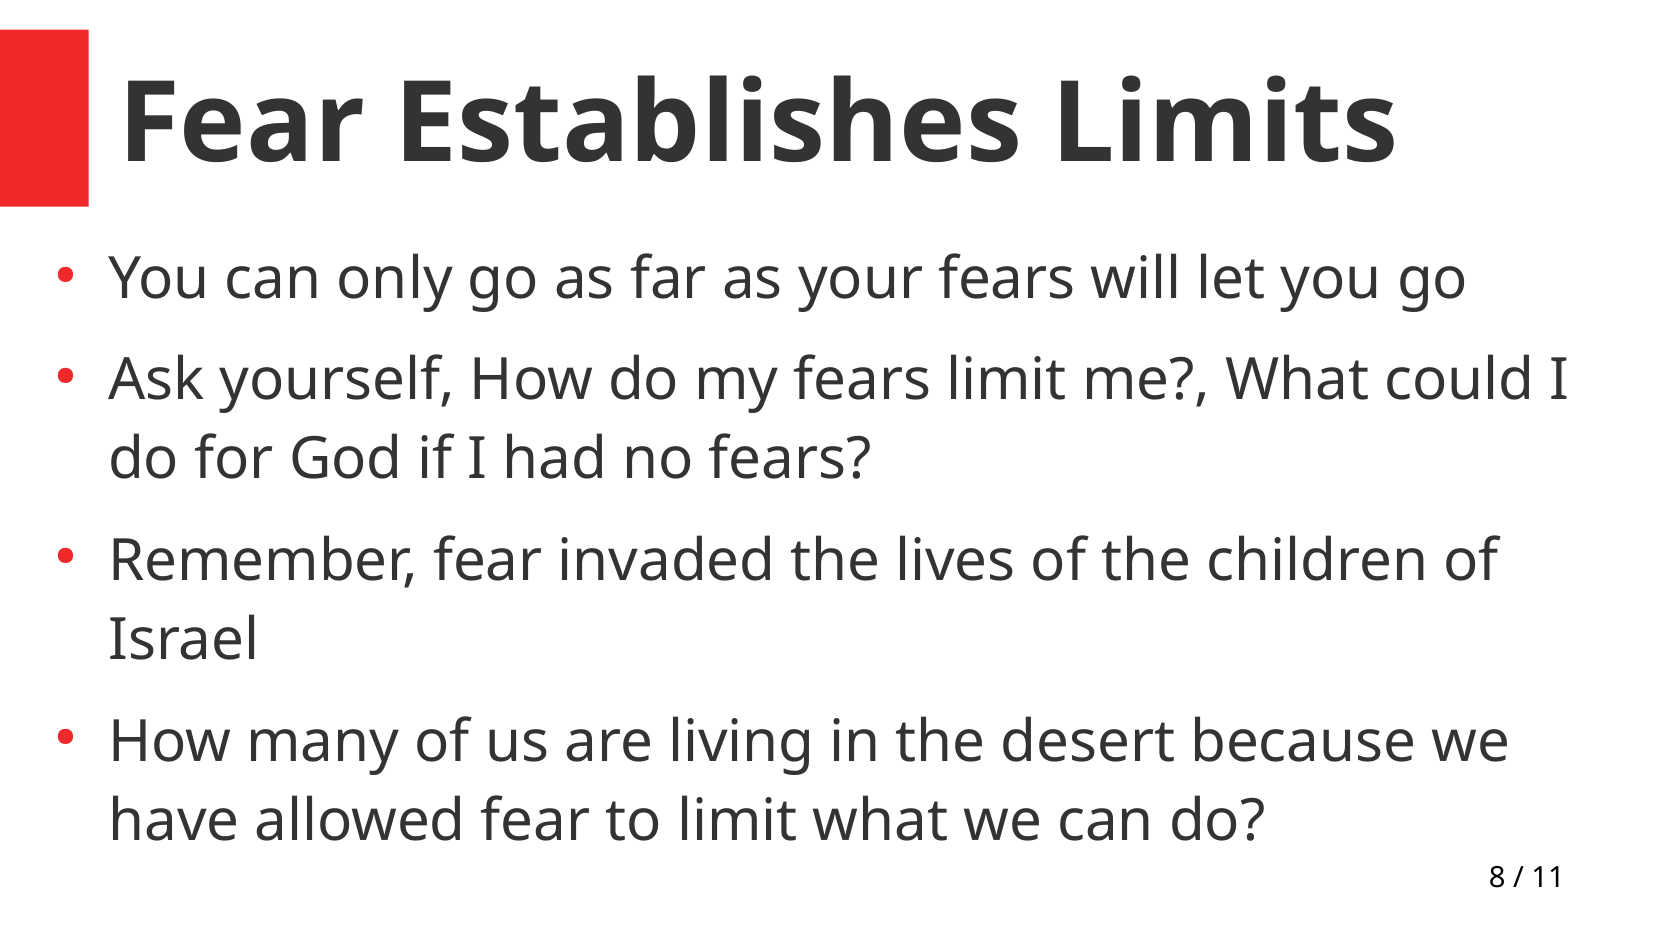

# Fear Establishes Limits
You can only go as far as your fears will let you go
Ask yourself, How do my fears limit me?, What could I do for God if I had no fears?
Remember, fear invaded the lives of the children of Israel
How many of us are living in the desert because we have allowed fear to limit what we can do?
8